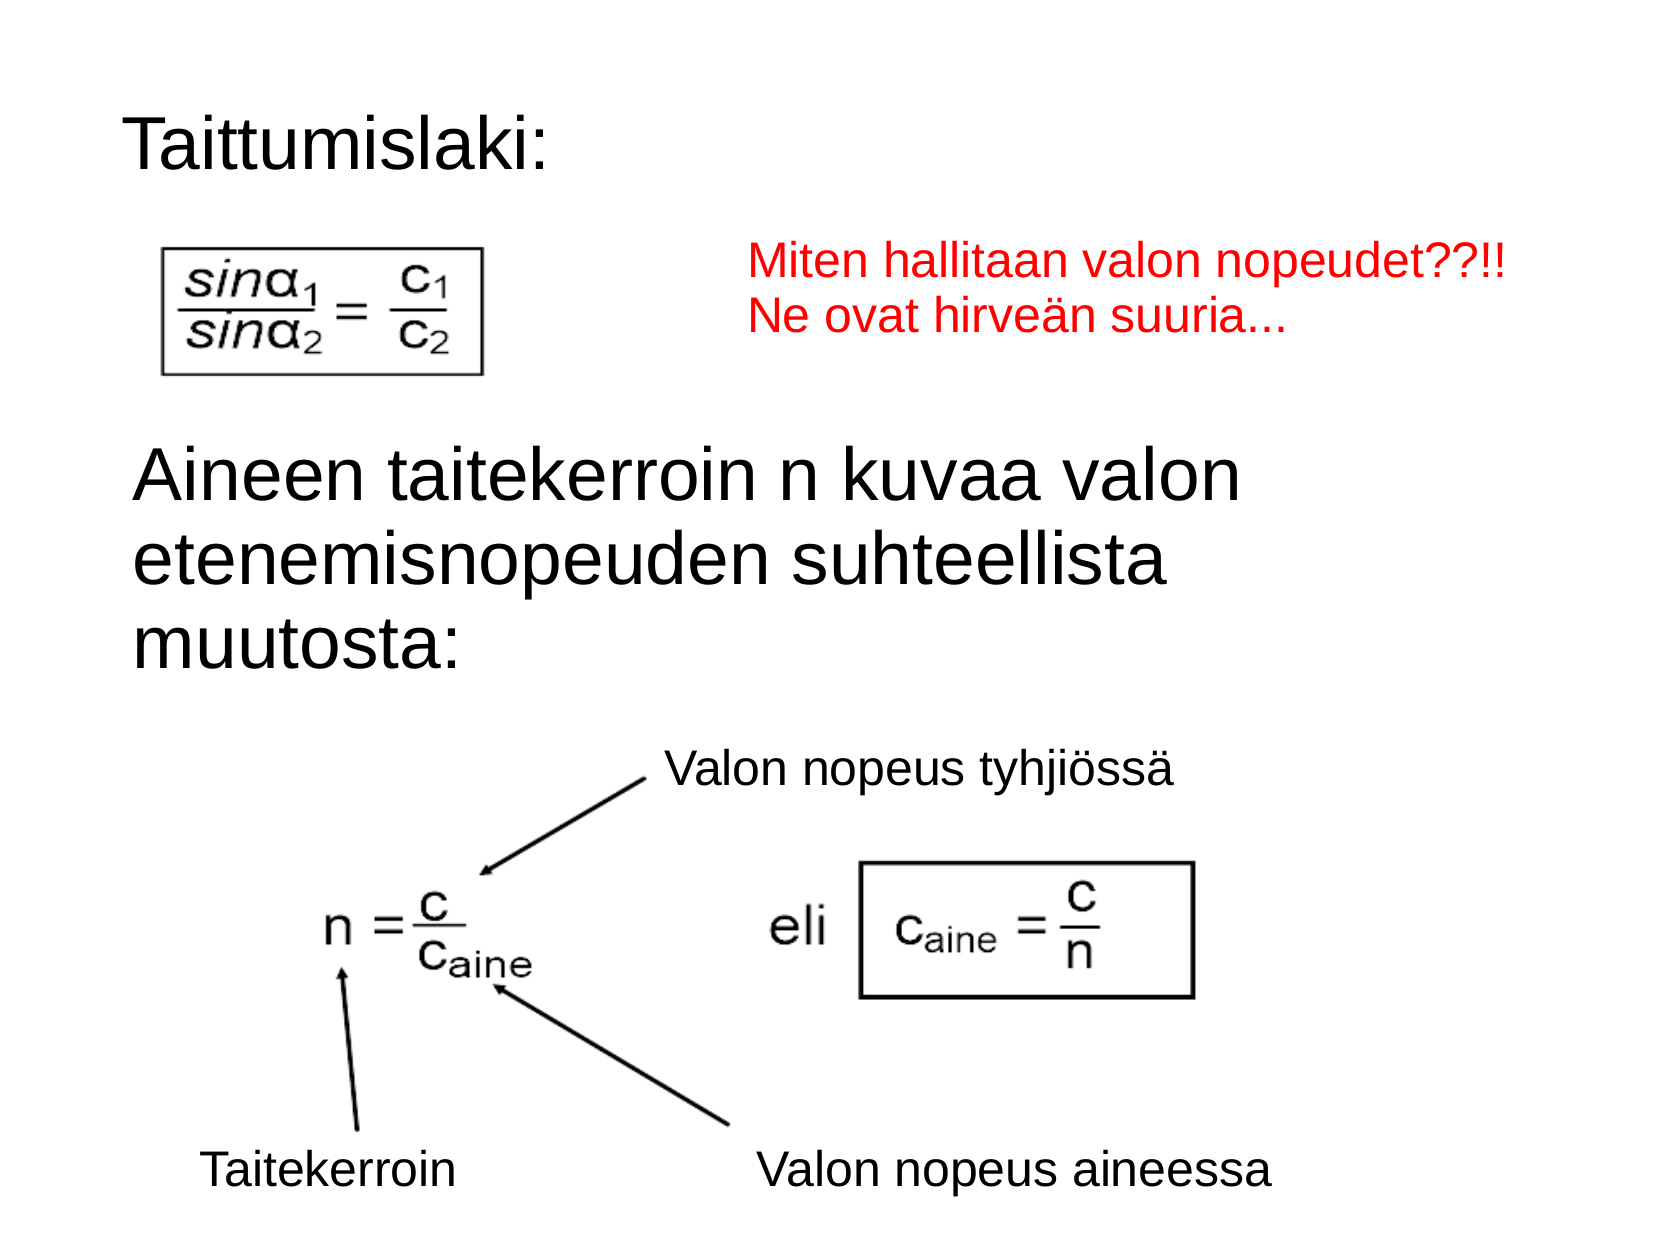

Taittumislaki:
Miten hallitaan valon nopeudet??!! Ne ovat hirveän suuria...
Aineen taitekerroin n kuvaa valon etenemisnopeuden suhteellista muutosta:
Valon nopeus tyhjiössä
Taitekerroin
Valon nopeus aineessa